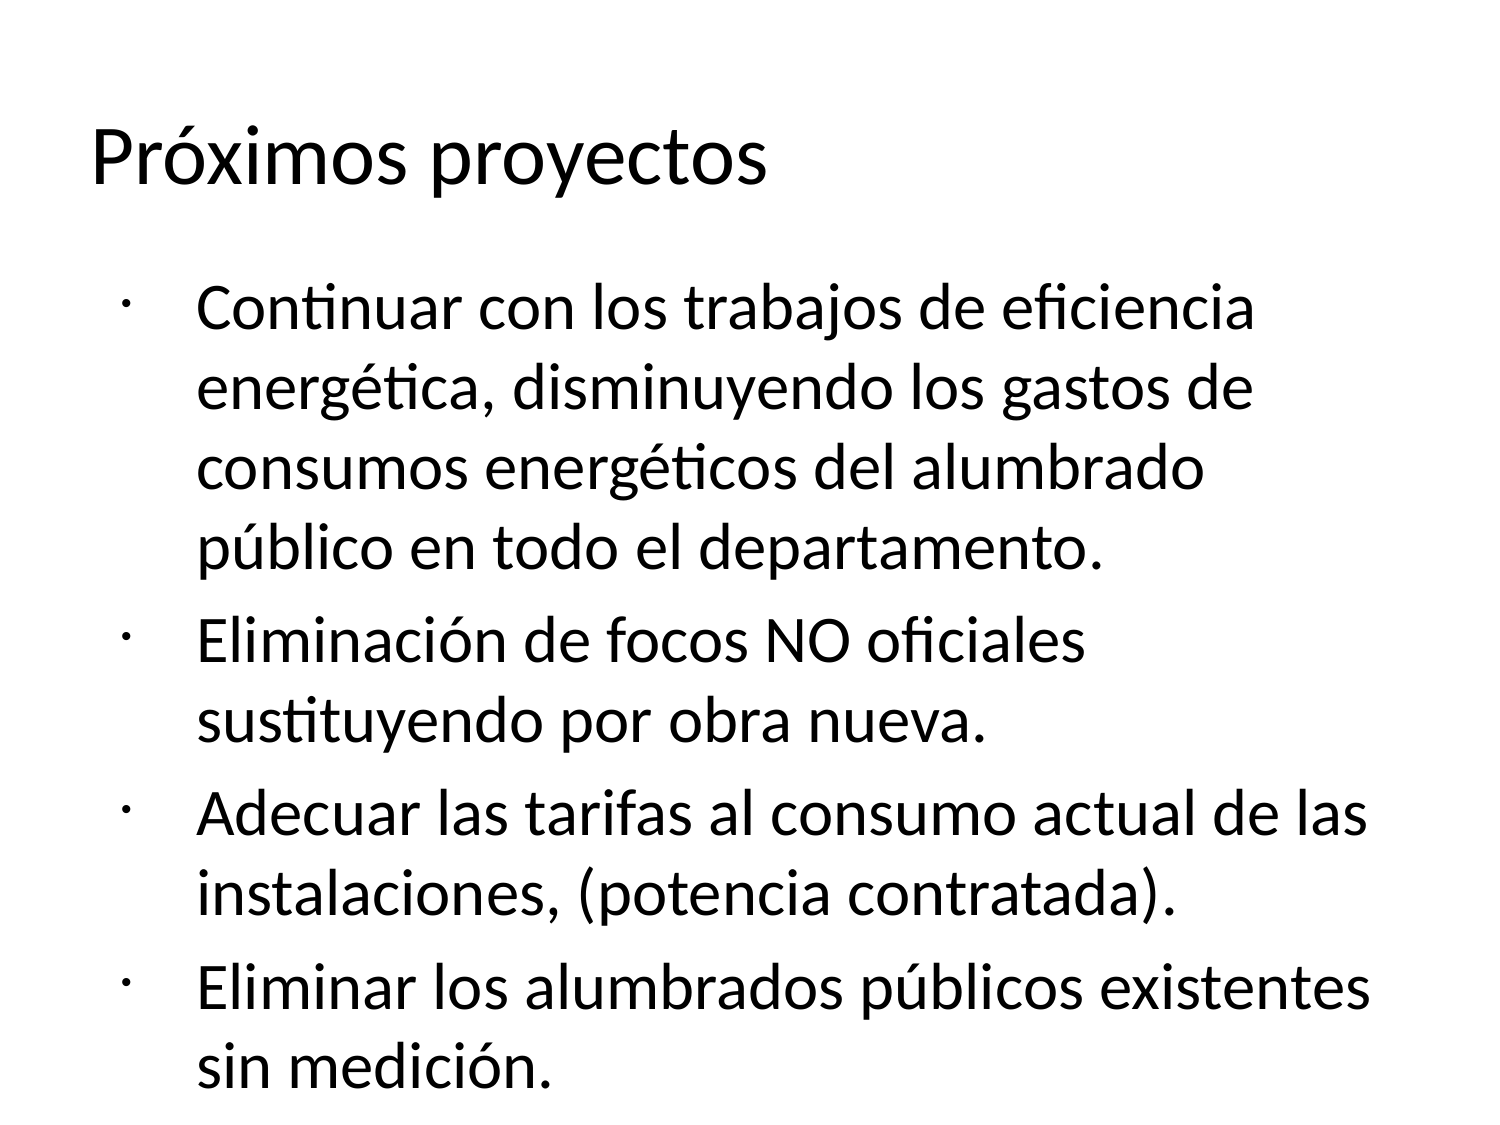

Próximos proyectos
Continuar con los trabajos de eficiencia energética, disminuyendo los gastos de consumos energéticos del alumbrado público en todo el departamento.
Eliminación de focos NO oficiales sustituyendo por obra nueva.
Adecuar las tarifas al consumo actual de las instalaciones, (potencia contratada).
Eliminar los alumbrados públicos existentes sin medición.
Adecuar las instalaciones de infraestructura (diagnóstico y proyecto) a eficientes energéticamente.
Obras nuevas a realizar (proyectos de diseño)
Cambio de iluminación a LED Estadio Monegal (Canelones).
Cambio de Iluminación a LED Gimnasio Mato (Canelones).
Iluminación LED (LED, R.G.B.) Obelisco de Las Piedras.
Iluminación LED Mástil Las Piedras.
Iluminación LED (LED, R.G.B.) El Águila (Villa Argentina).
Proyecto en evaluación cambio de iluminación Estadio de Pando.